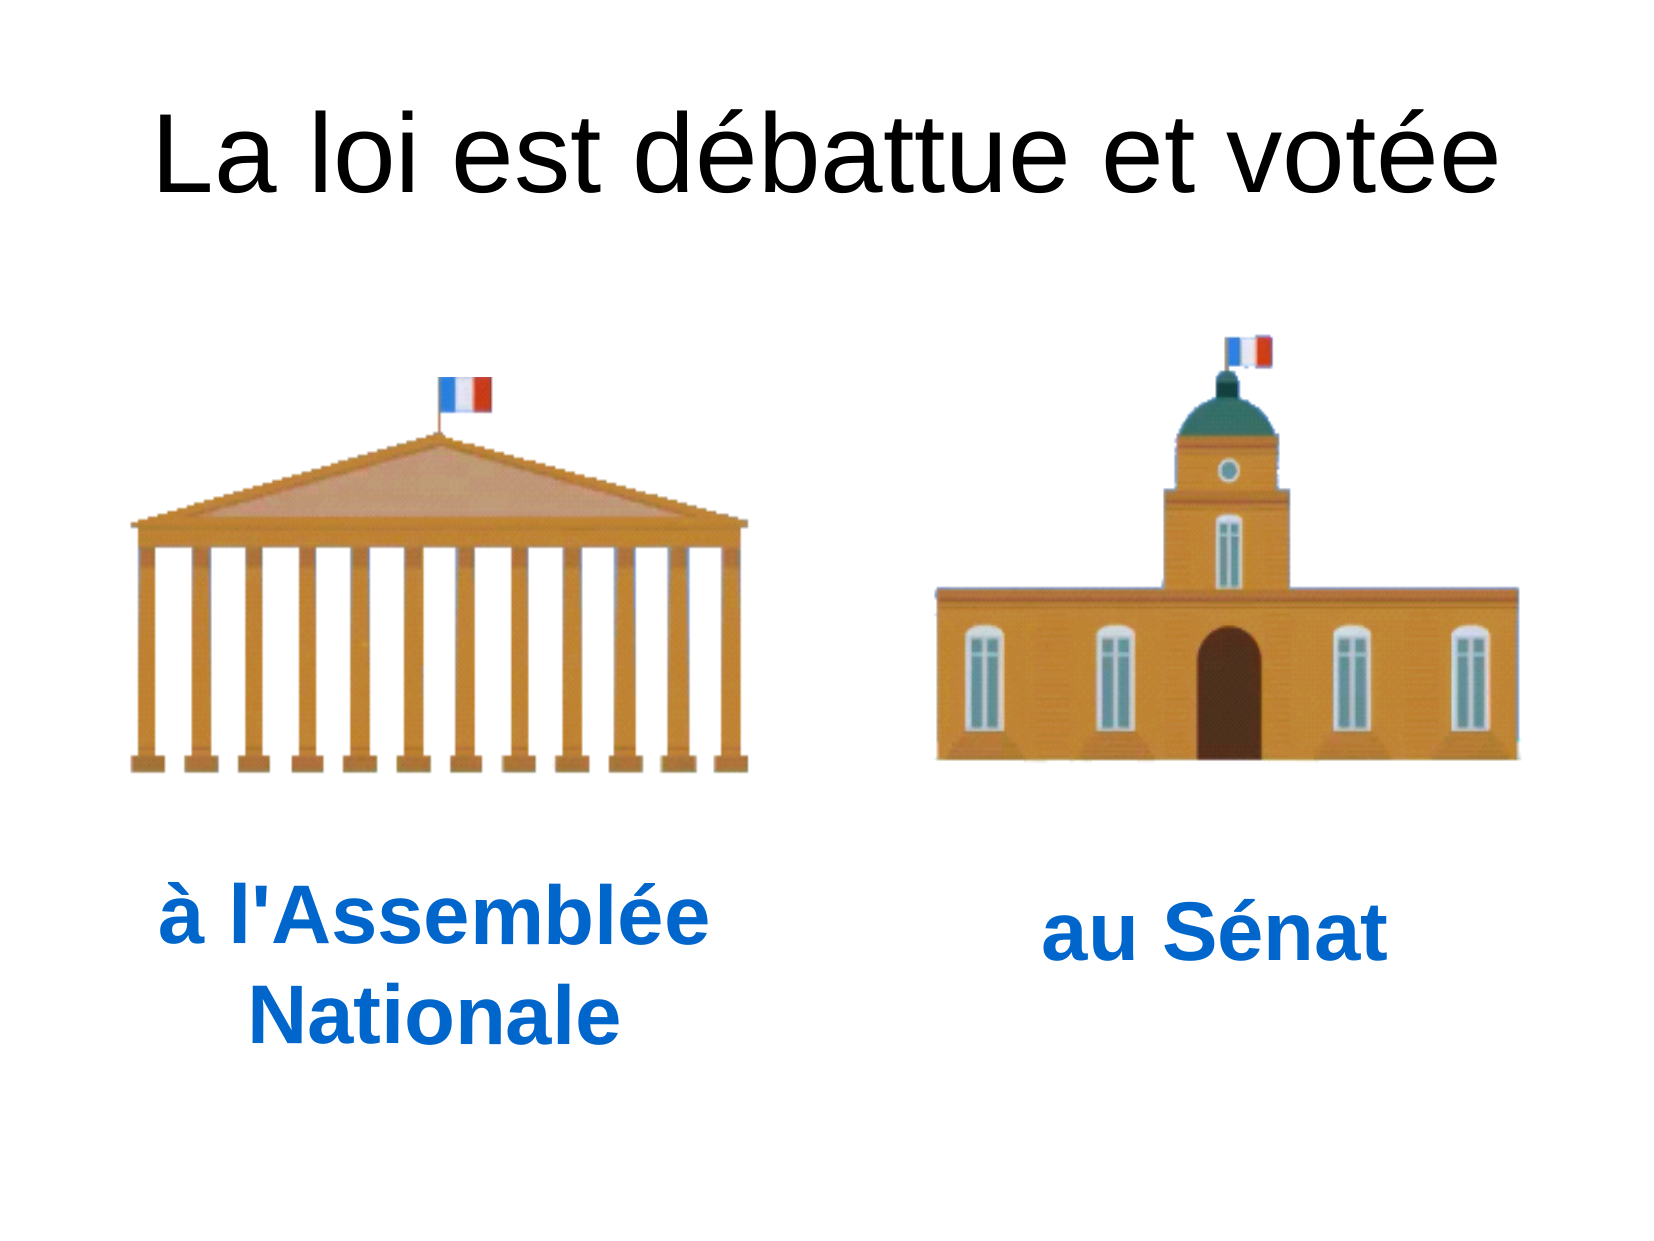

# La loi est débattue et votée
à l'Assemblée Nationale
au Sénat